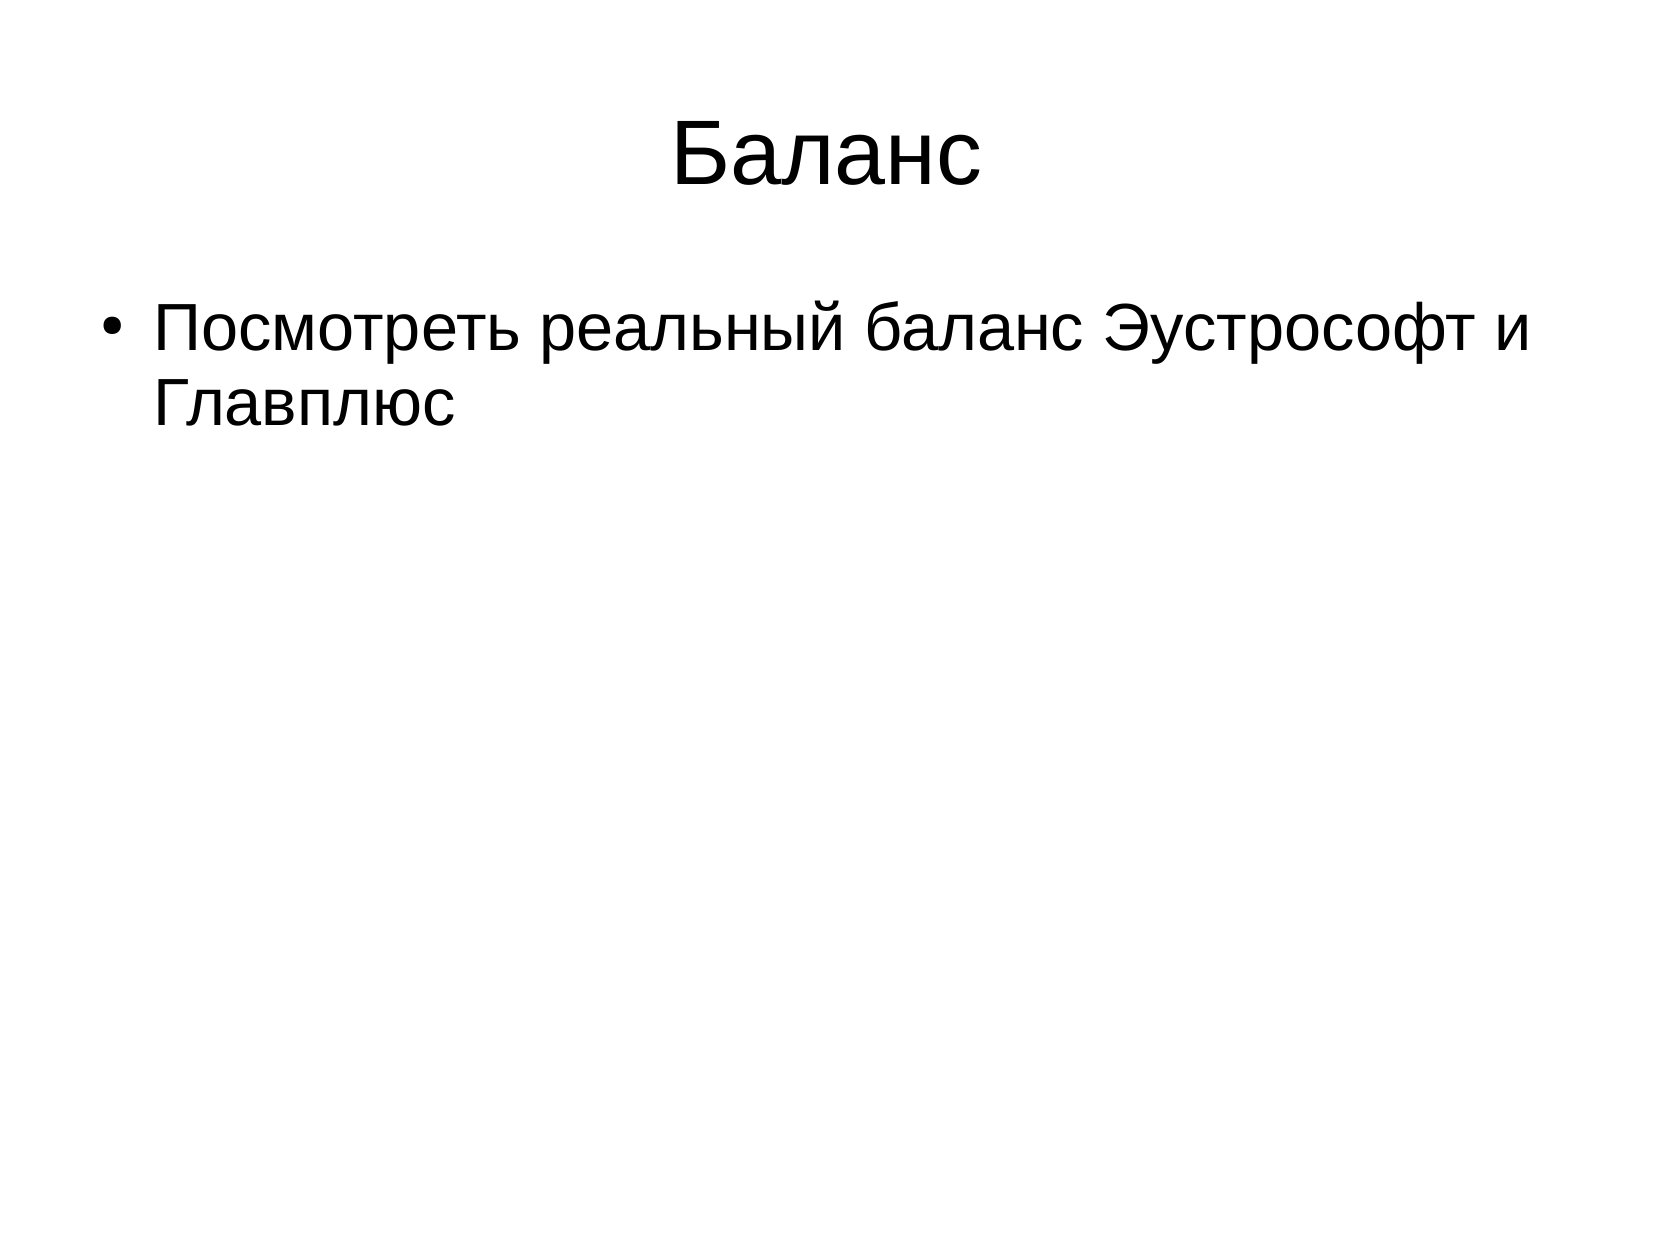

# Баланс
Посмотреть реальный баланс Эустрософт и Главплюс